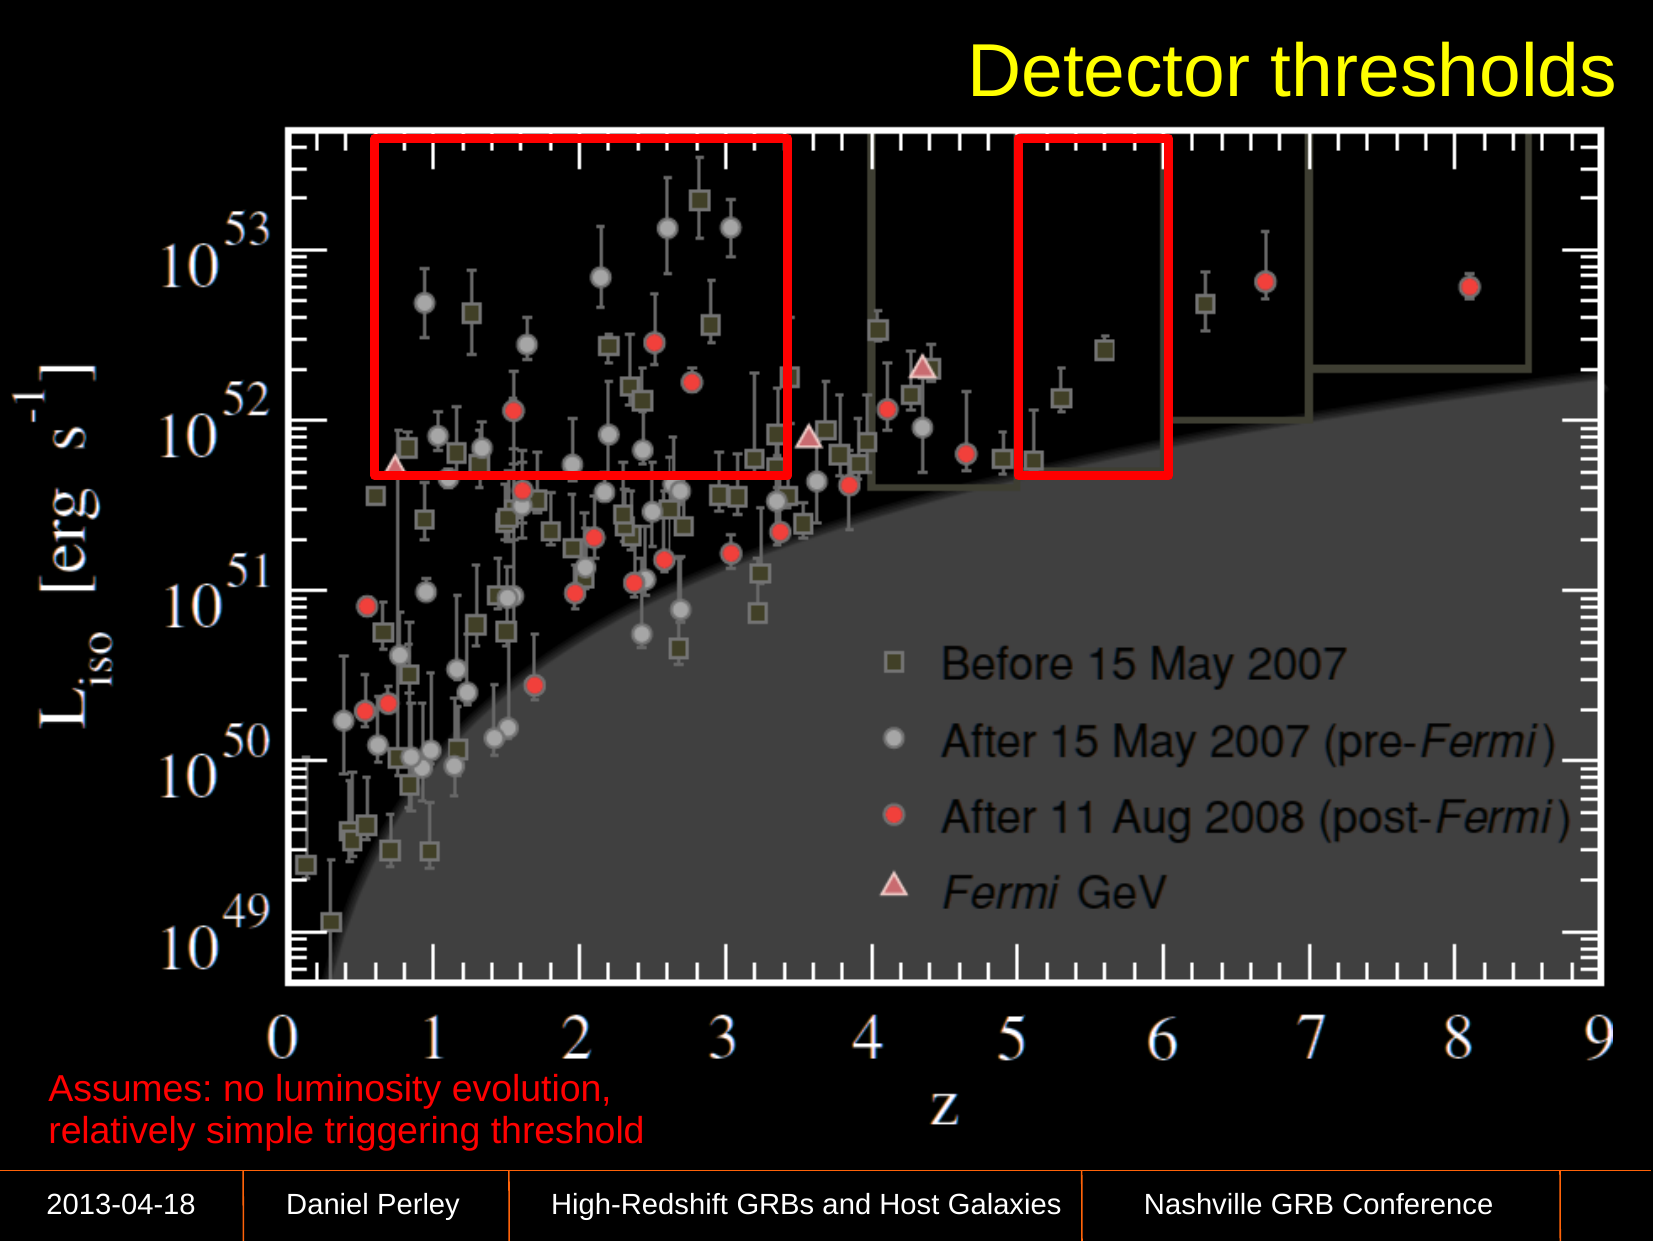

# Detector thresholds
Assumes: no luminosity evolution, relatively simple triggering threshold